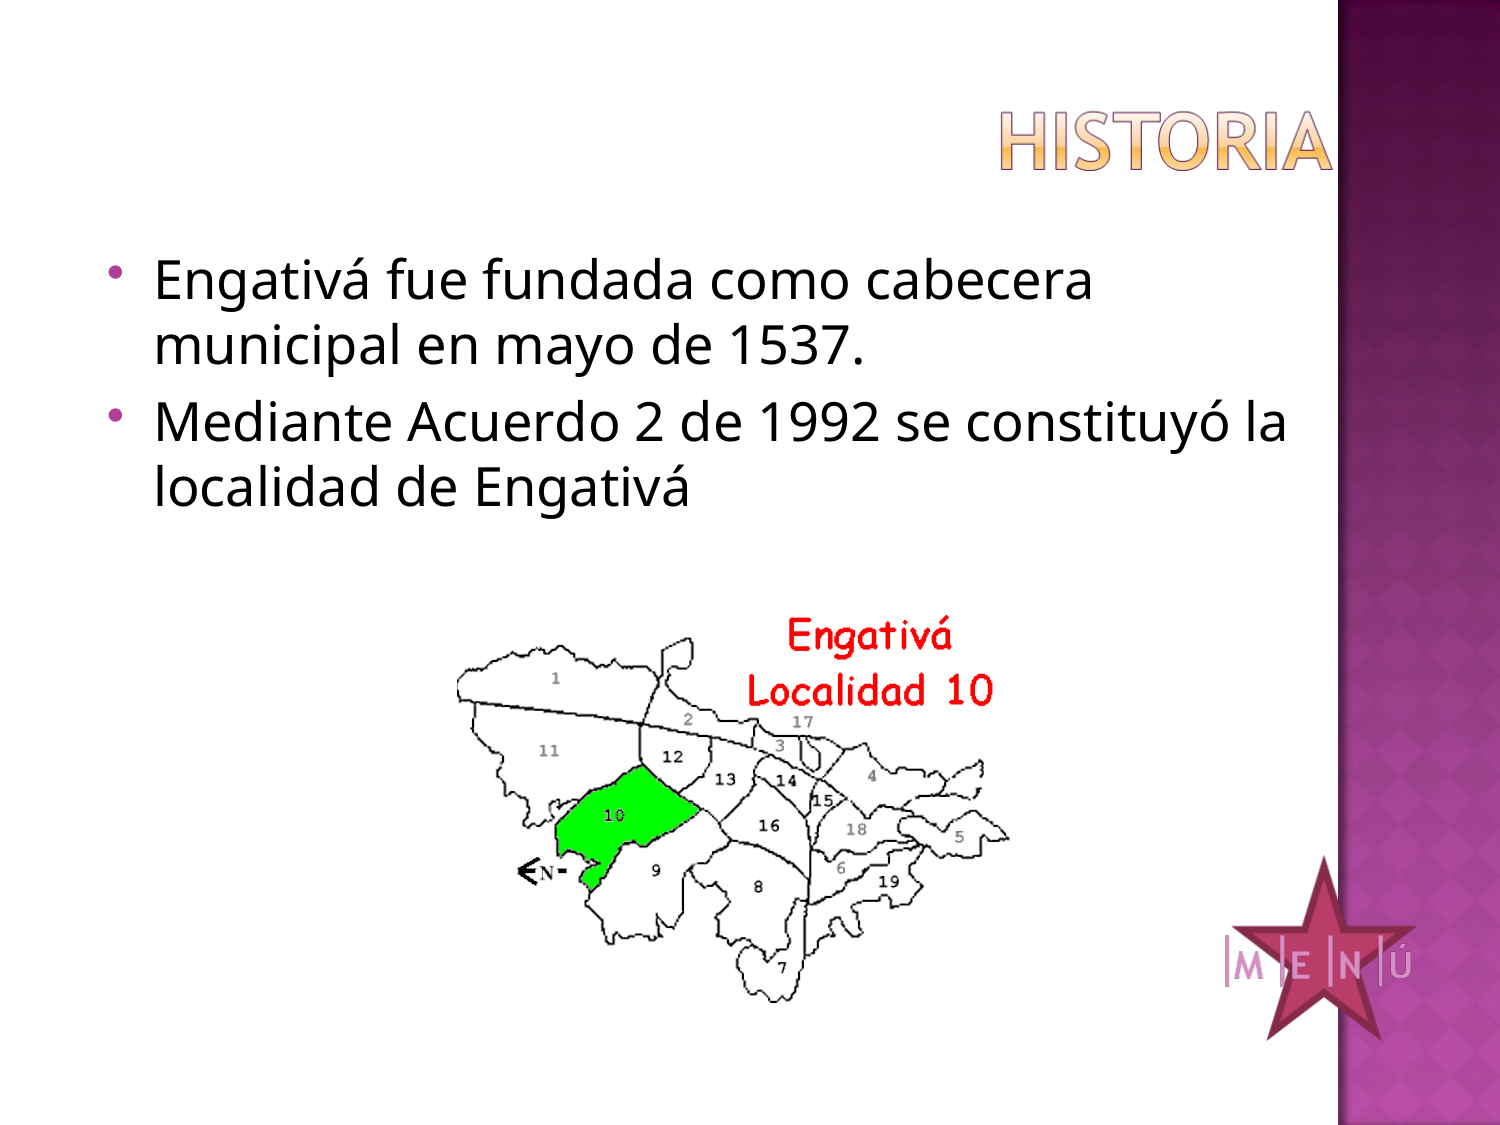

Engativá fue fundada como cabecera municipal en mayo de 1537.
Mediante Acuerdo 2 de 1992 se constituyó la localidad de Engativá